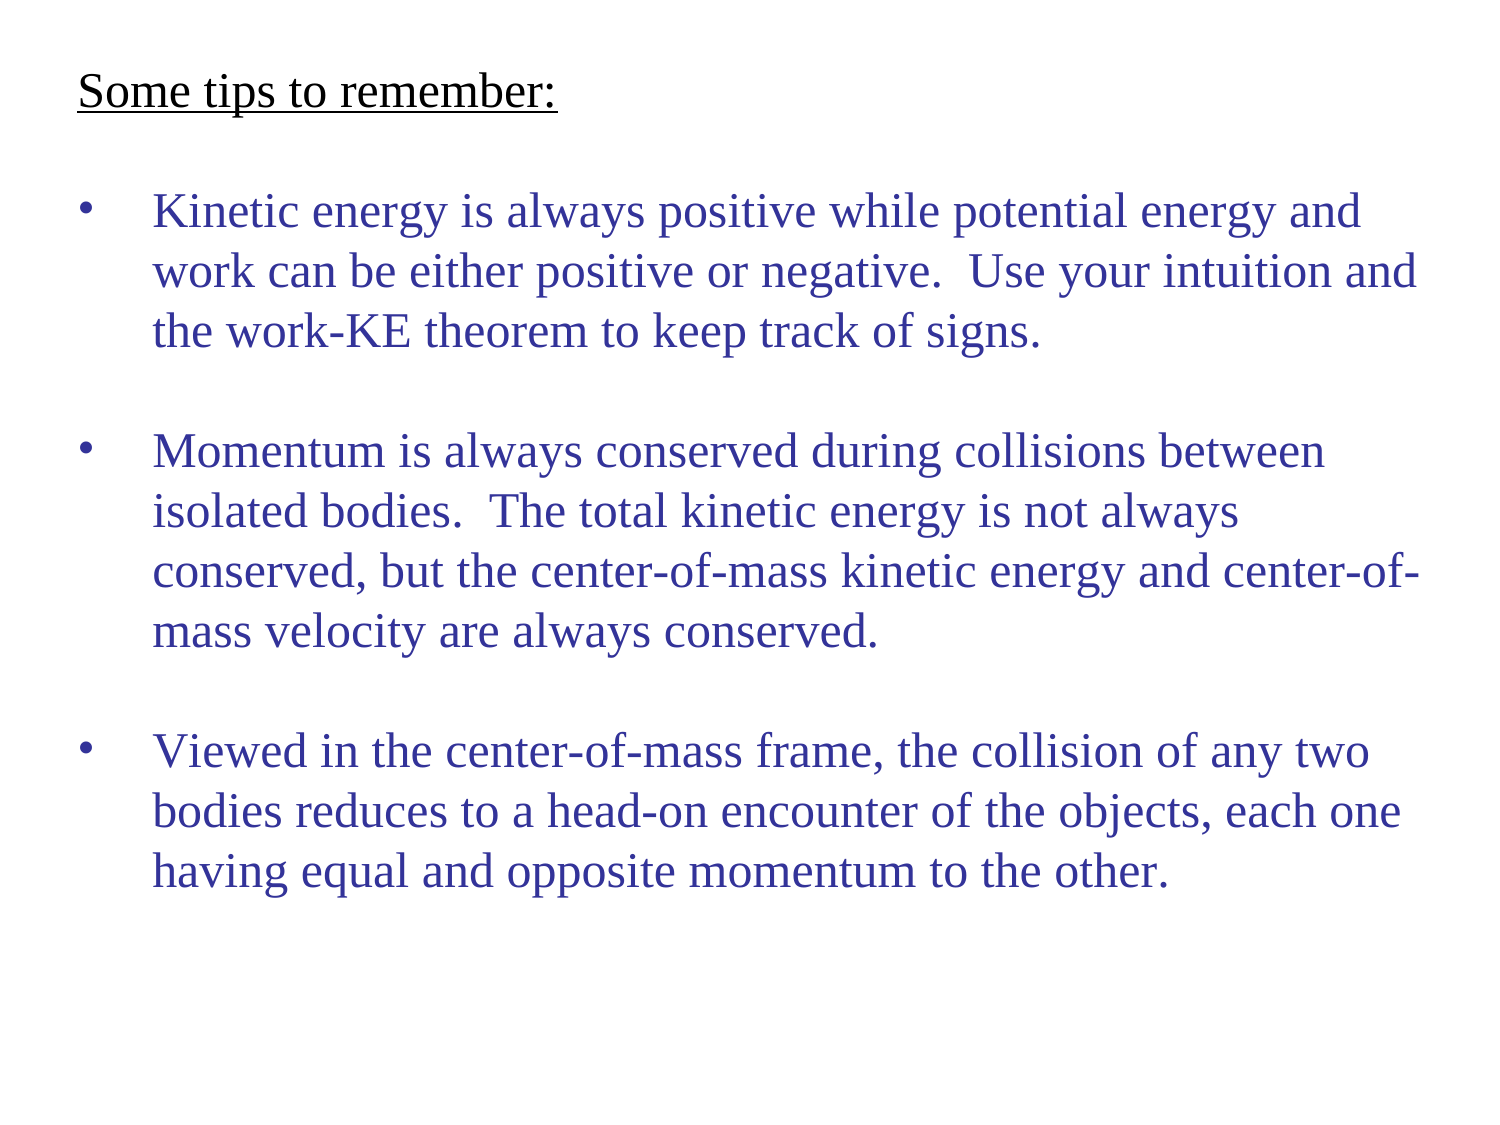

Some tips to remember:
Kinetic energy is always positive while potential energy and work can be either positive or negative. Use your intuition and the work-KE theorem to keep track of signs.
Momentum is always conserved during collisions between isolated bodies. The total kinetic energy is not always conserved, but the center-of-mass kinetic energy and center-of-mass velocity are always conserved.
Viewed in the center-of-mass frame, the collision of any two bodies reduces to a head-on encounter of the objects, each one having equal and opposite momentum to the other.